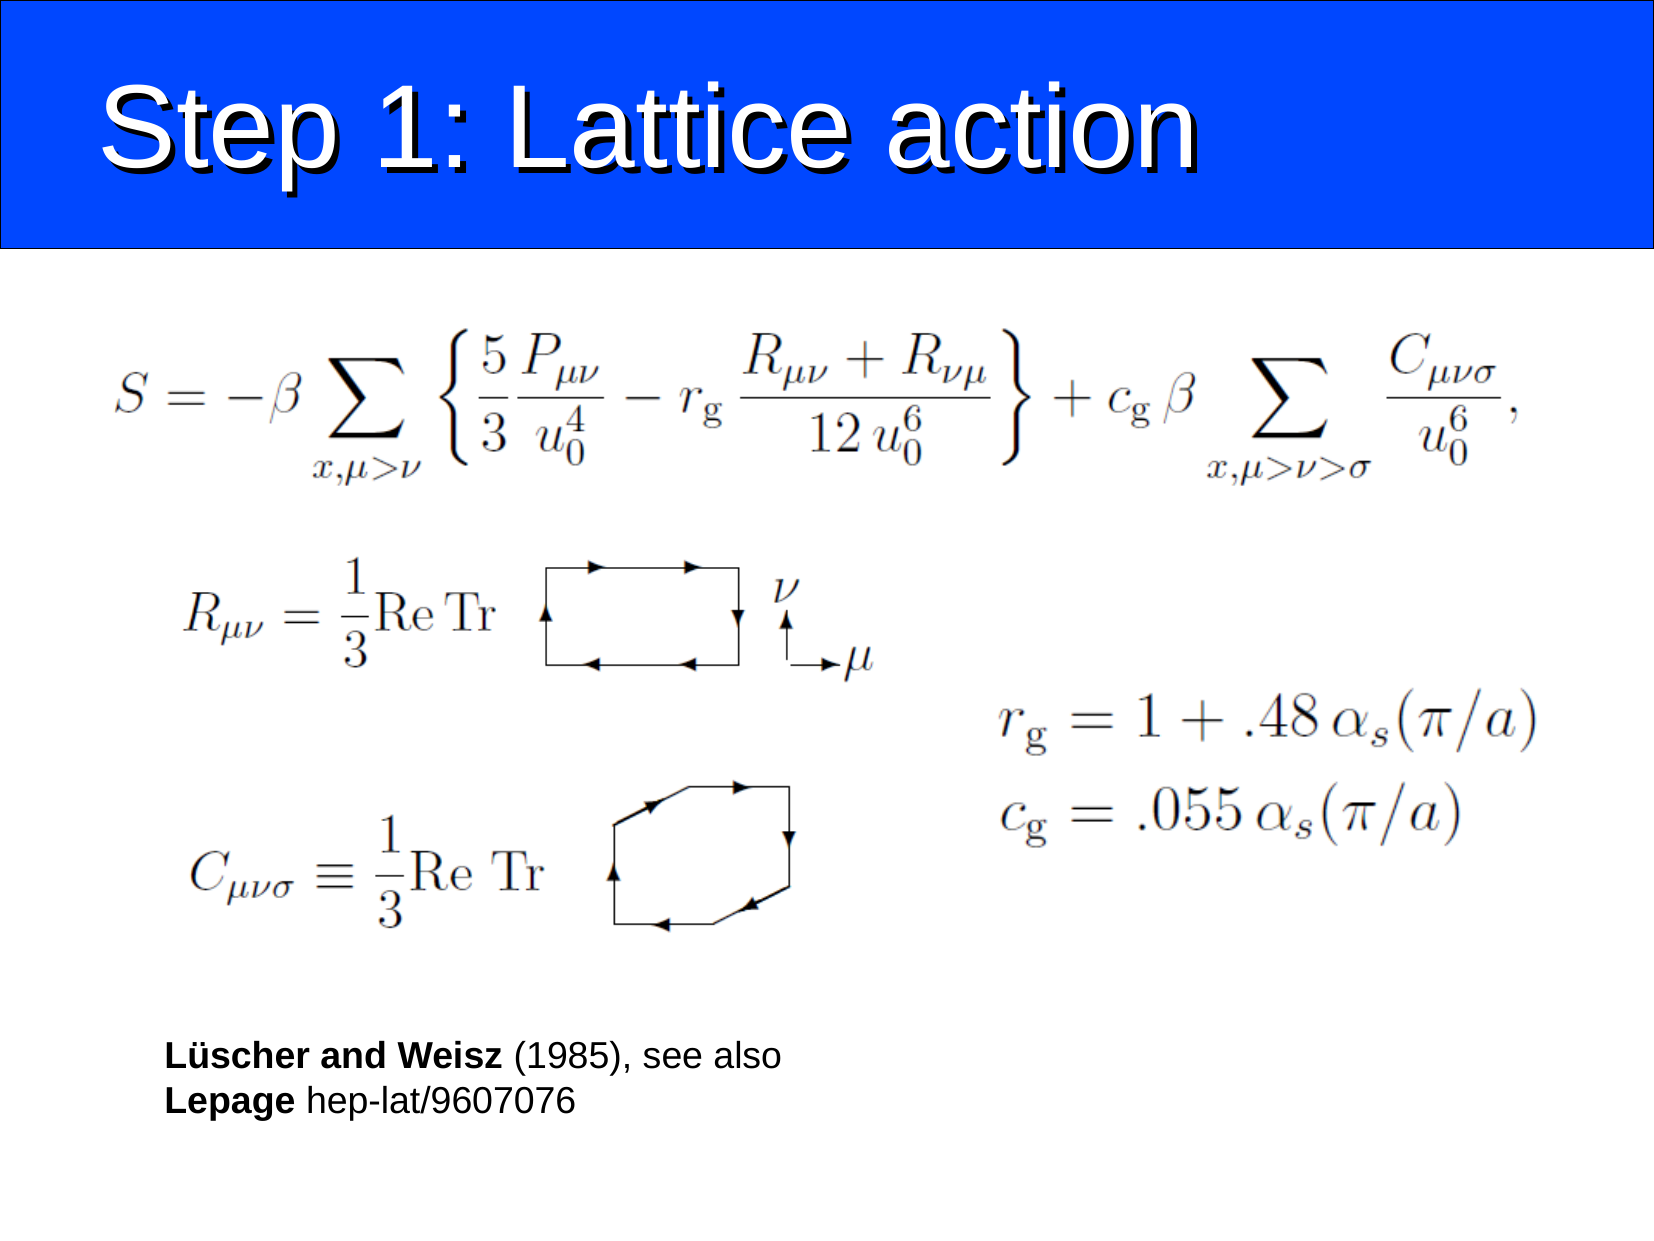

# Step 1: Lattice action
Lüscher and Weisz (1985), see also Lepage hep-lat/9607076